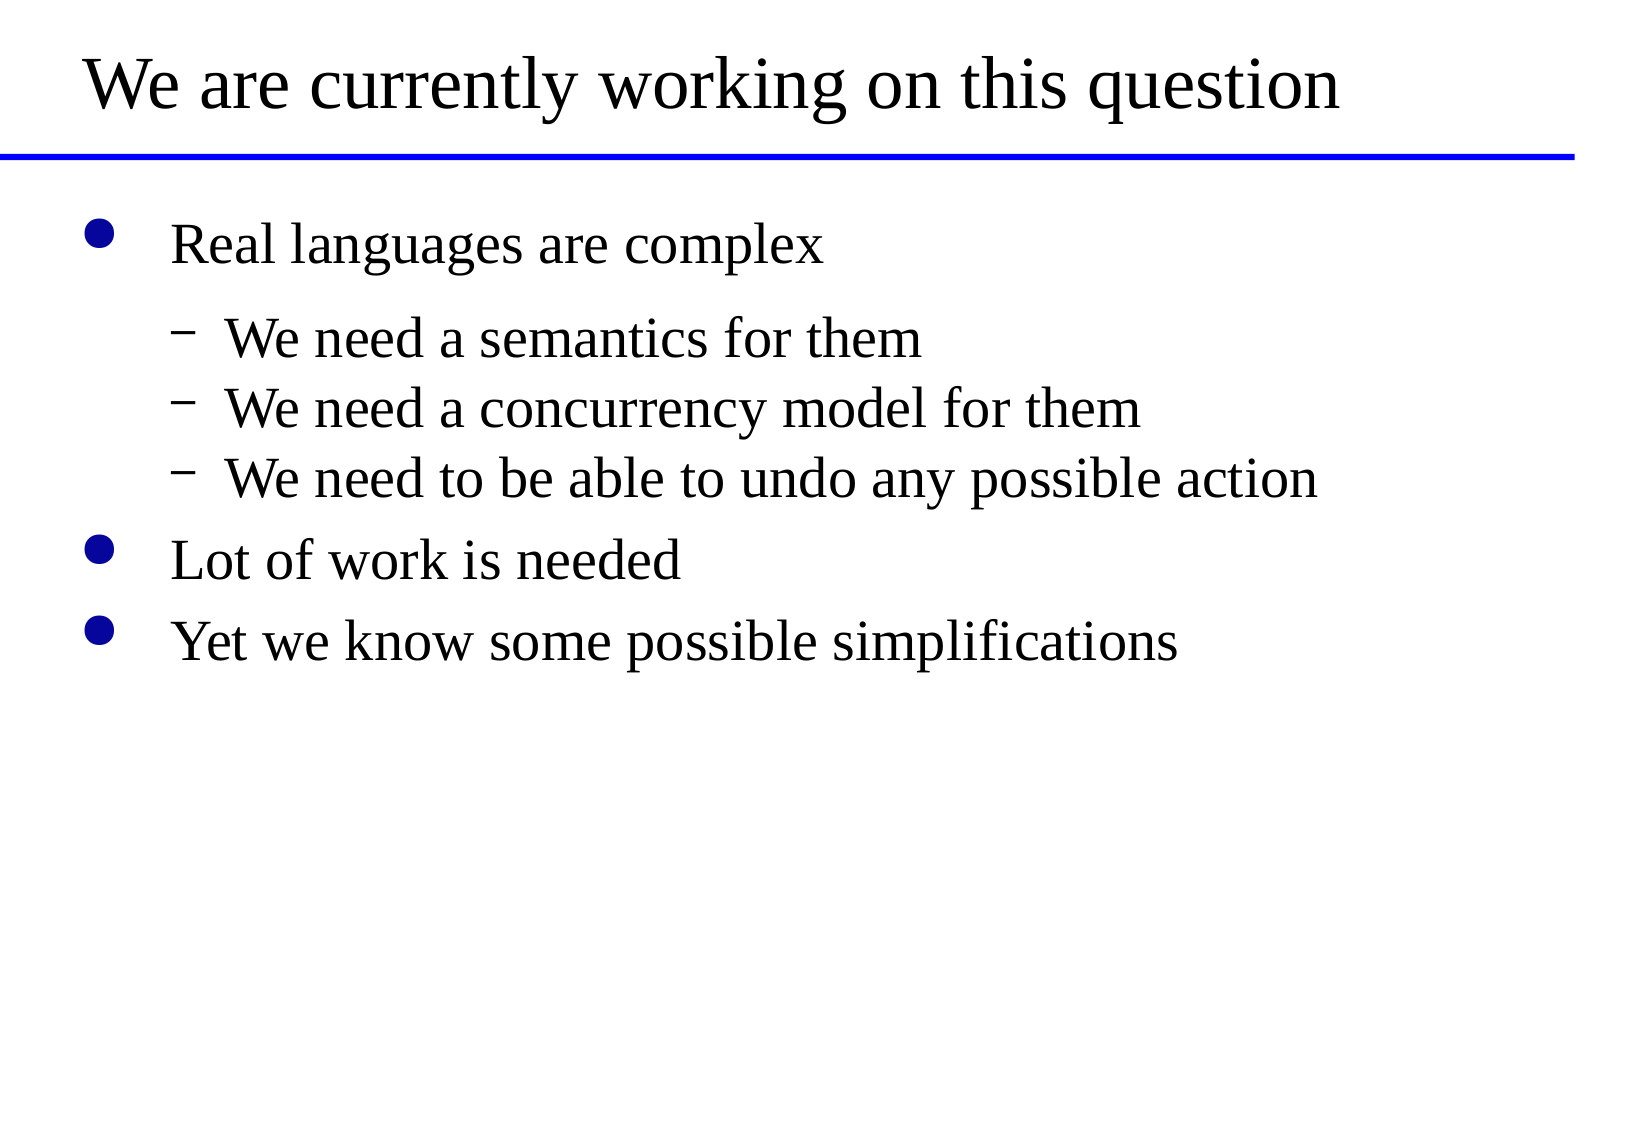

# We are currently working on this question
Real languages are complex
We need a semantics for them
We need a concurrency model for them
We need to be able to undo any possible action
Lot of work is needed
Yet we know some possible simplifications